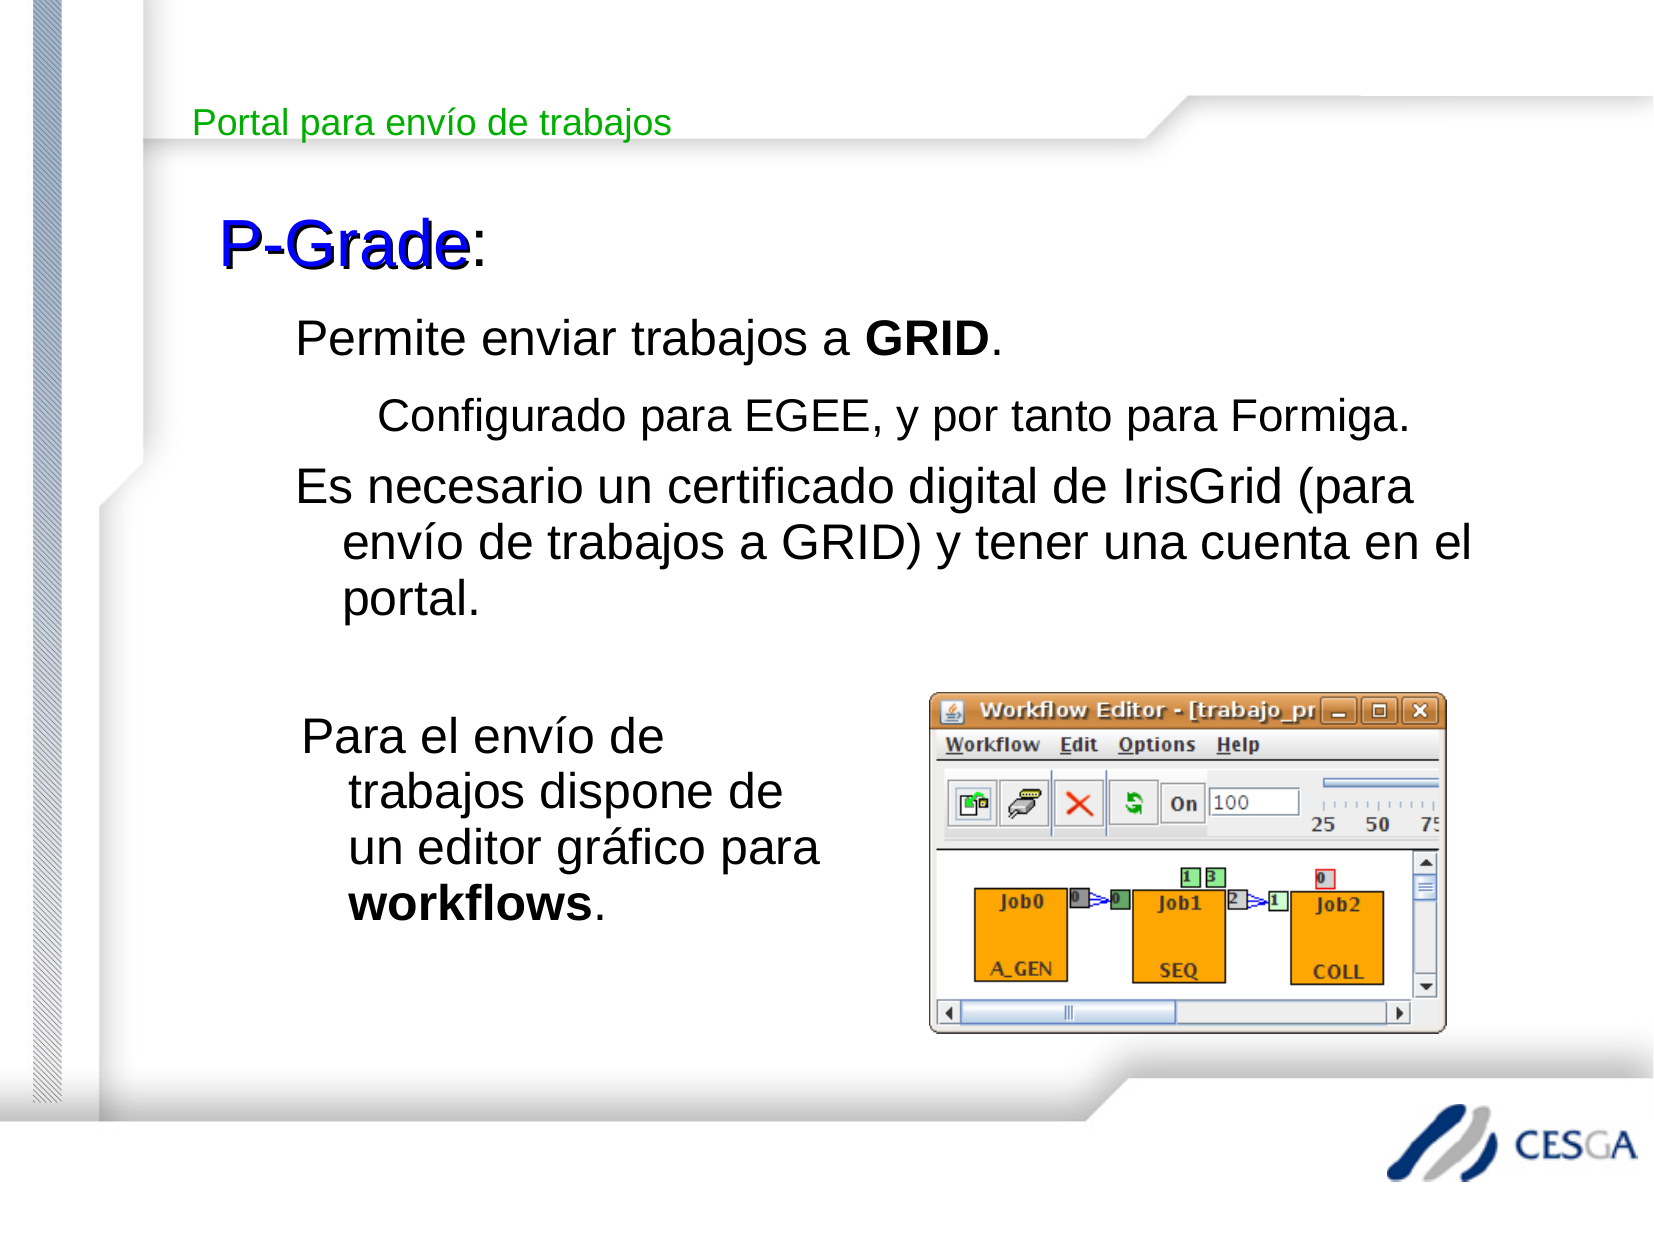

Portal para envío de trabajos
P-Grade:
Permite enviar trabajos a GRID.
Configurado para EGEE, y por tanto para Formiga.
Es necesario un certificado digital de IrisGrid (para envío de trabajos a GRID) y tener una cuenta en el portal.
Para el envío de trabajos dispone de un editor gráfico para workflows.